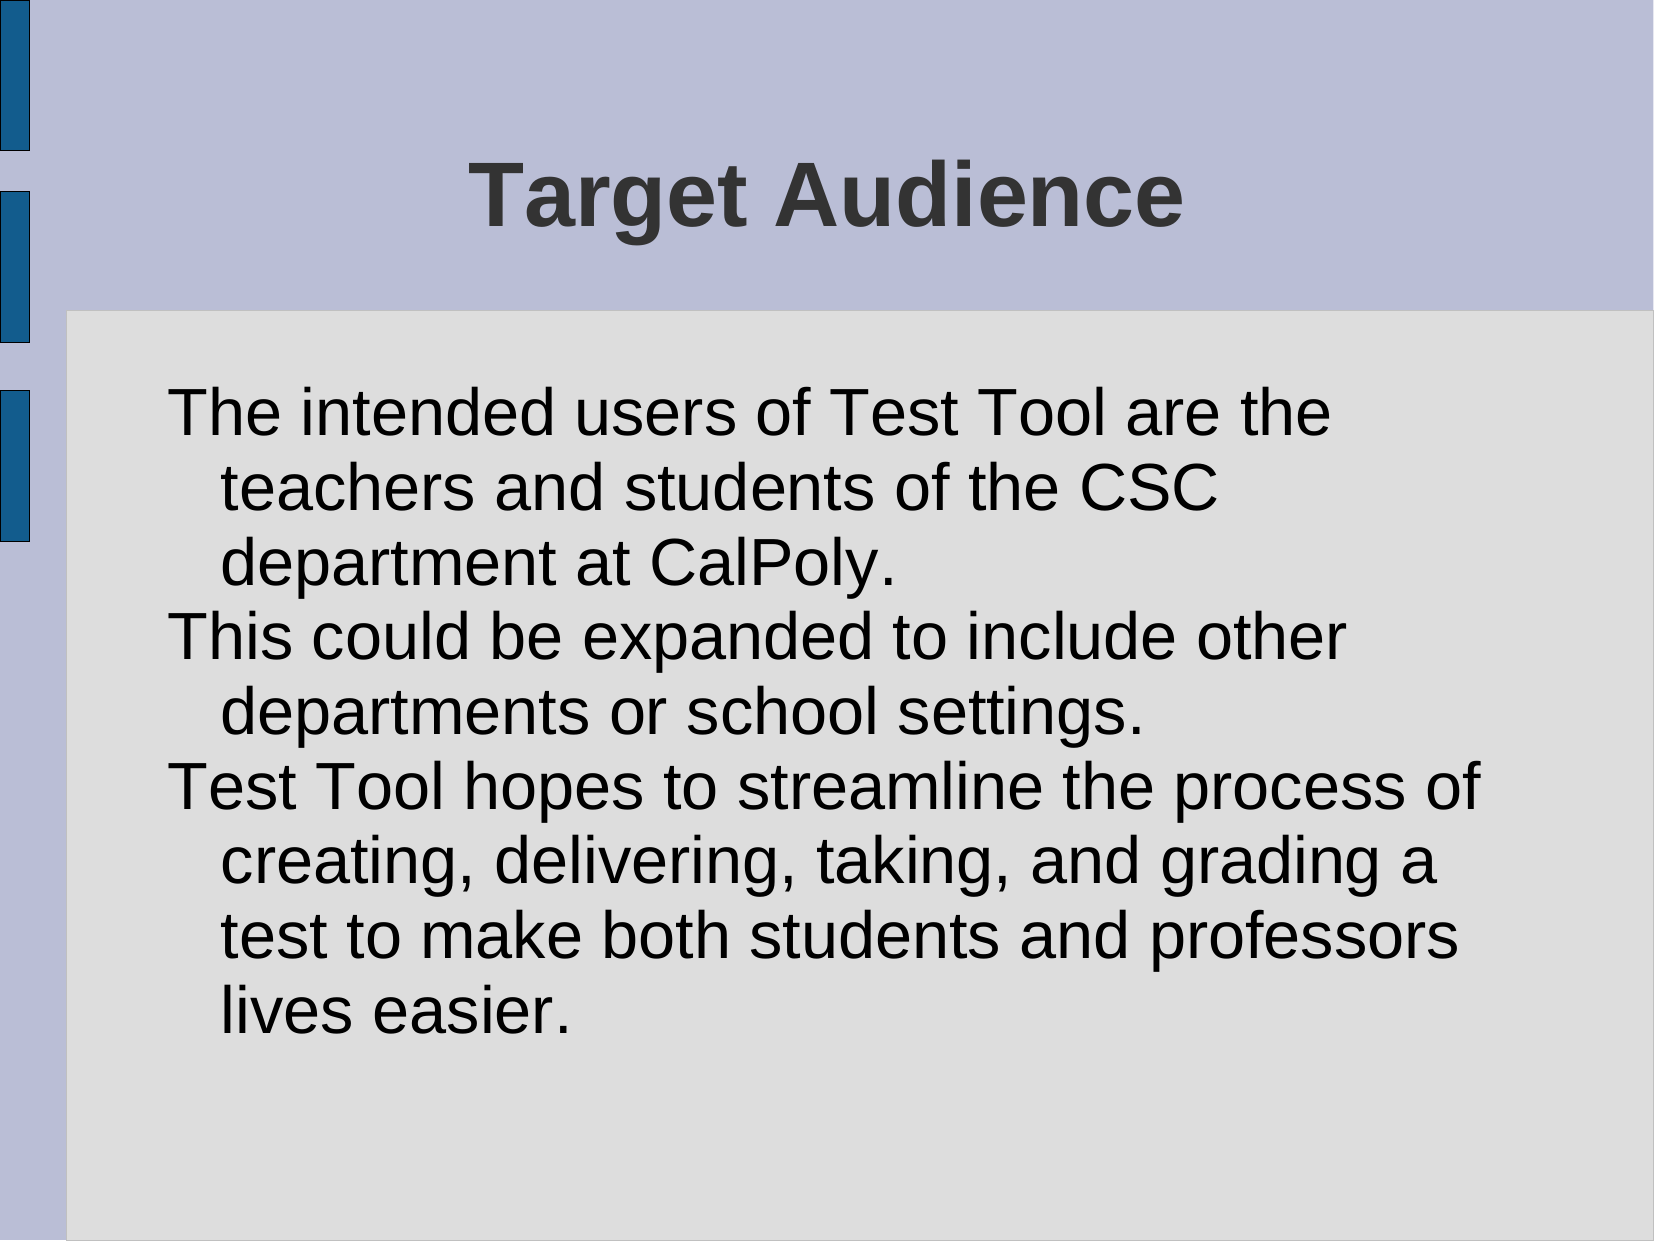

# Target Audience
The intended users of Test Tool are the teachers and students of the CSC department at CalPoly.
This could be expanded to include other departments or school settings.
Test Tool hopes to streamline the process of creating, delivering, taking, and grading a test to make both students and professors lives easier.